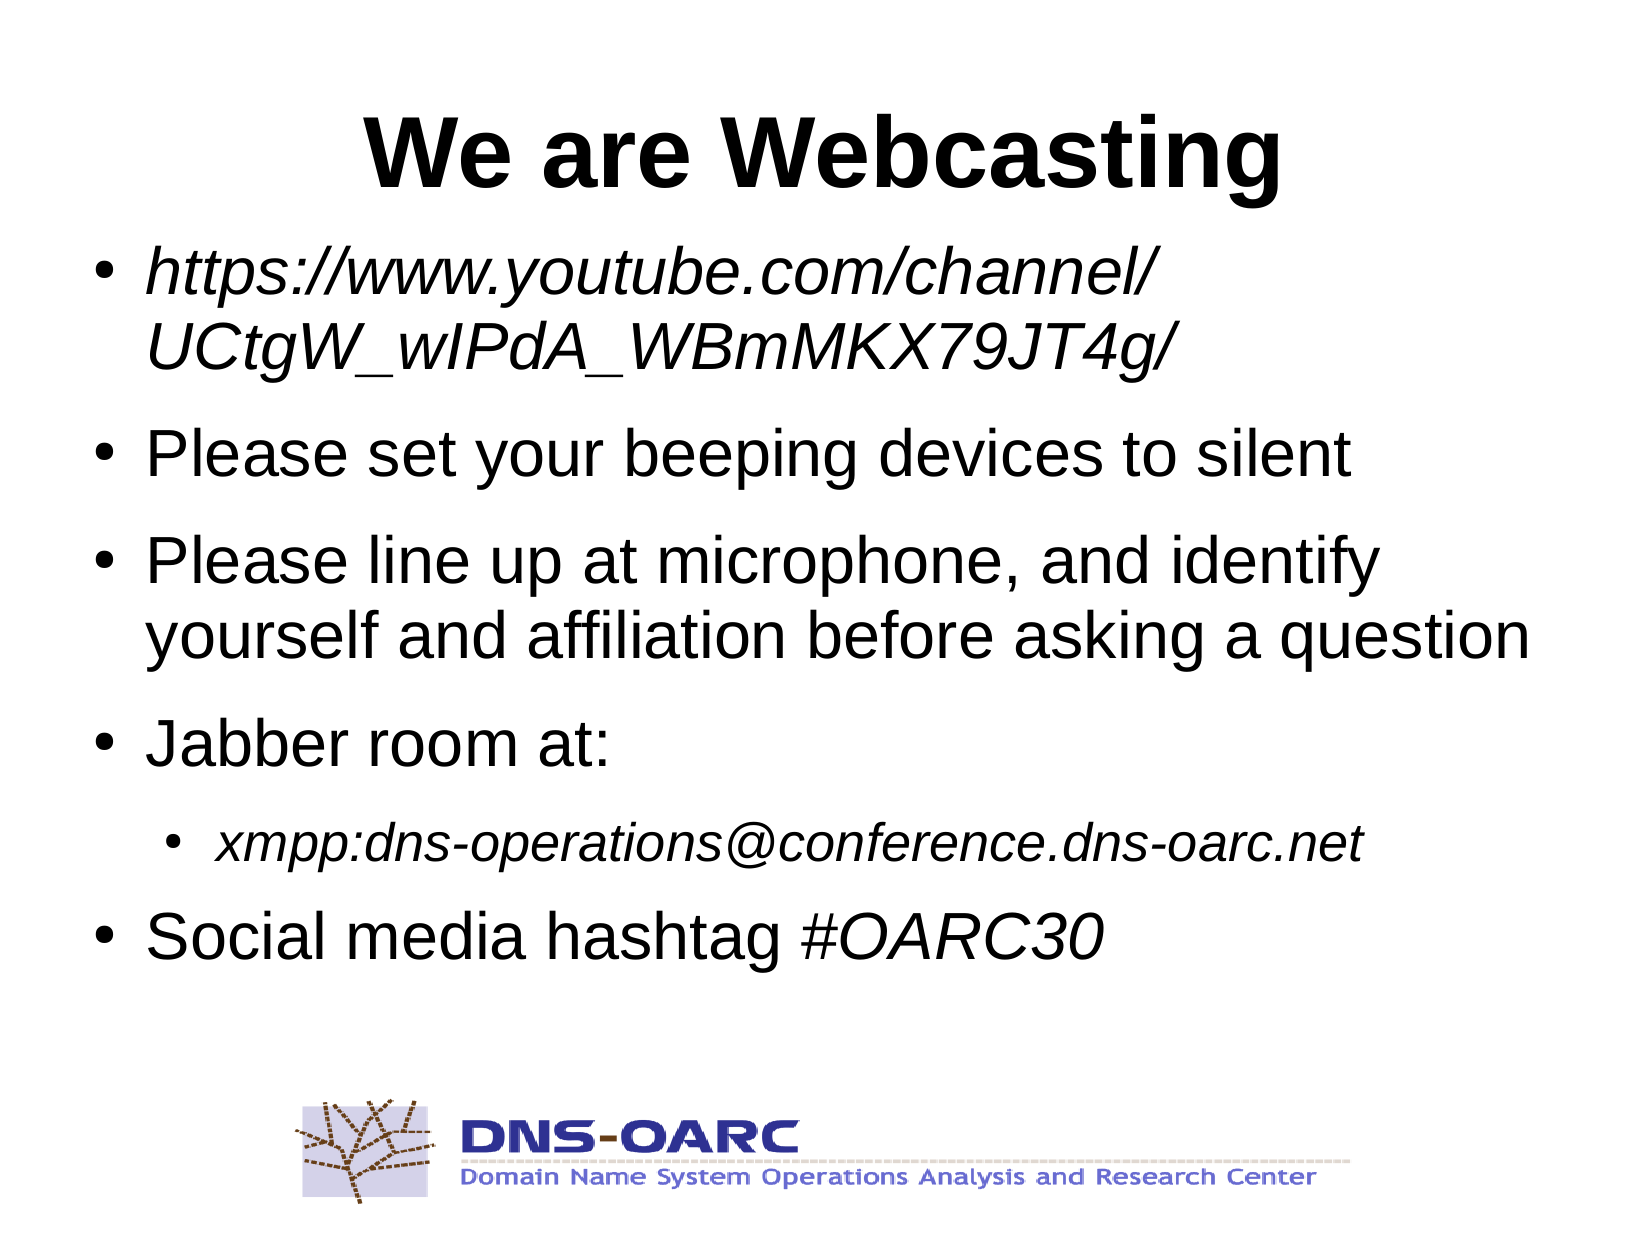

# We are Webcasting
https://www.youtube.com/channel/UCtgW_wIPdA_WBmMKX79JT4g/
Please set your beeping devices to silent
Please line up at microphone, and identify yourself and affiliation before asking a question
Jabber room at:
xmpp:dns-operations@conference.dns-oarc.net
Social media hashtag #OARC30